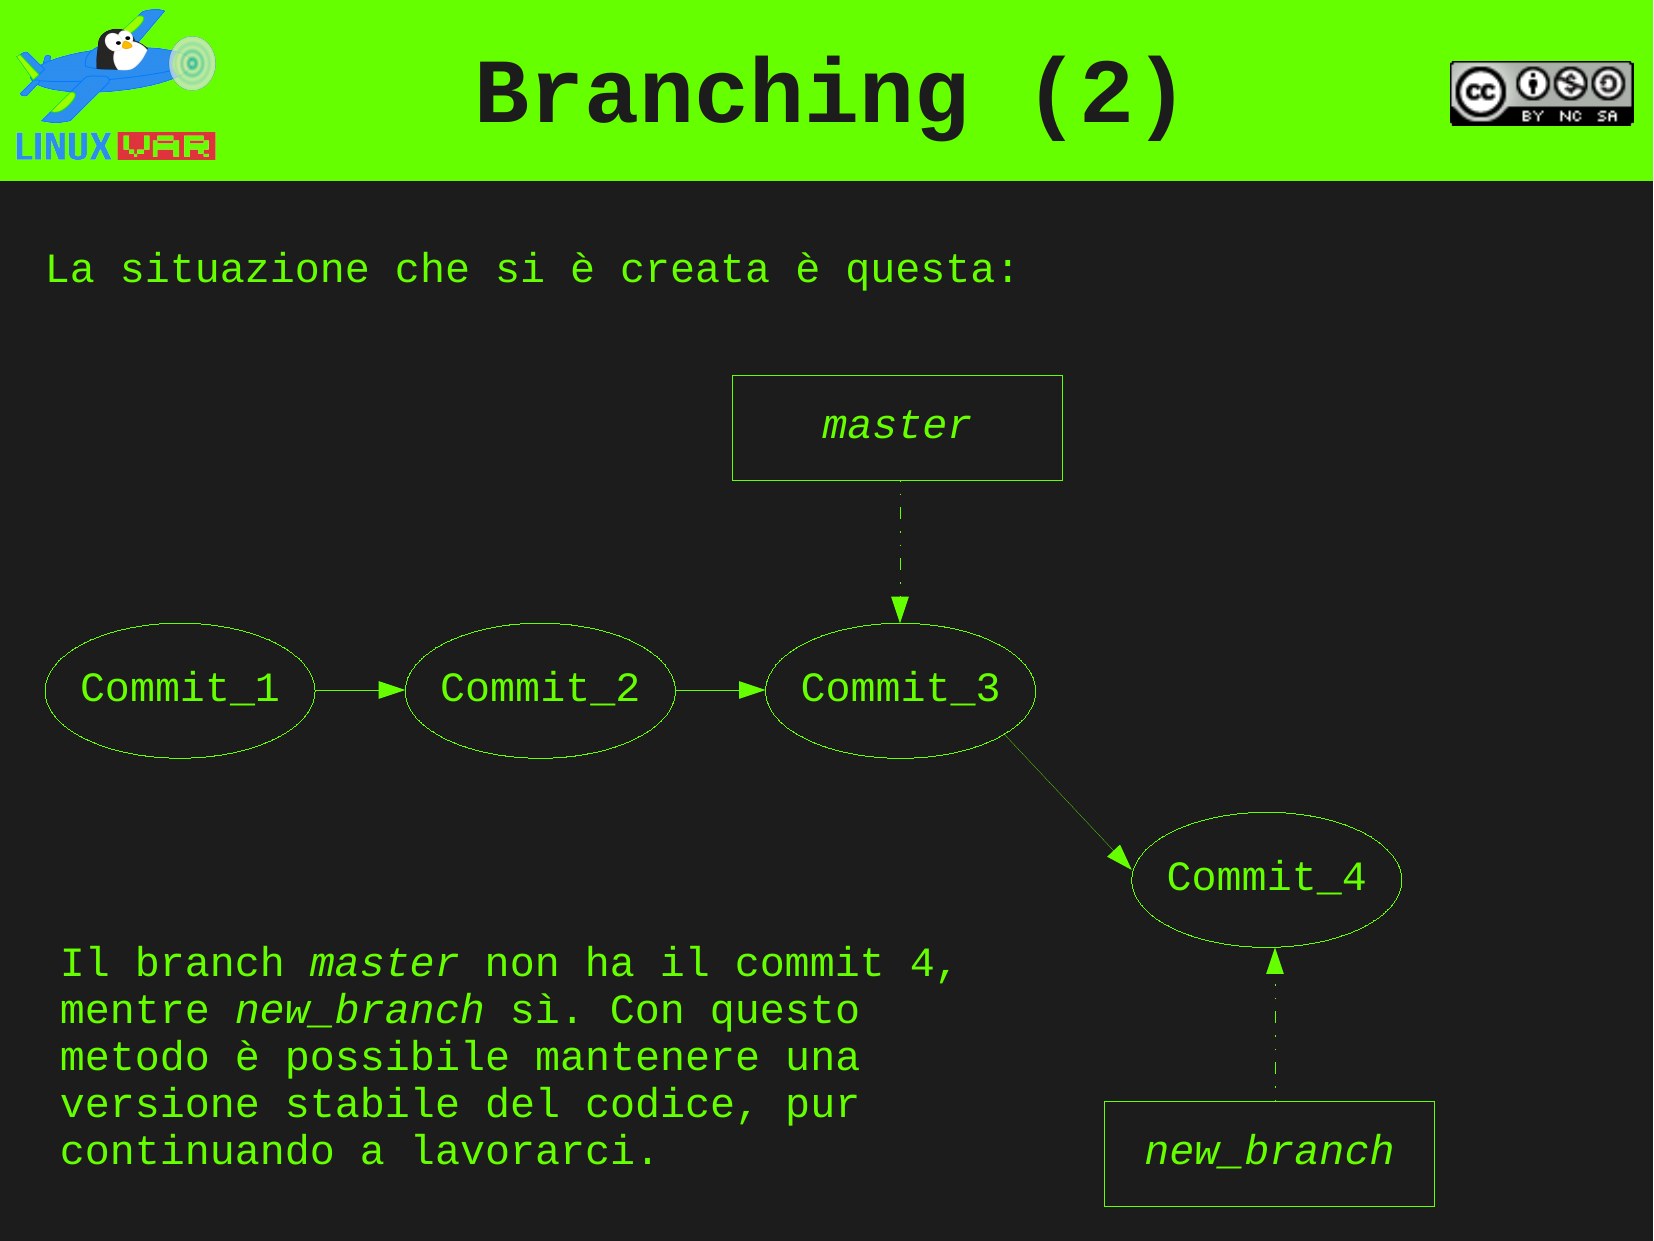

Branching (2)
La situazione che si è creata è questa:
master
Commit_1
Commit_2
Commit_3
Commit_4
Il branch master non ha il commit 4, mentre new_branch sì. Con questo metodo è possibile mantenere una versione stabile del codice, pur continuando a lavorarci.
new_branch